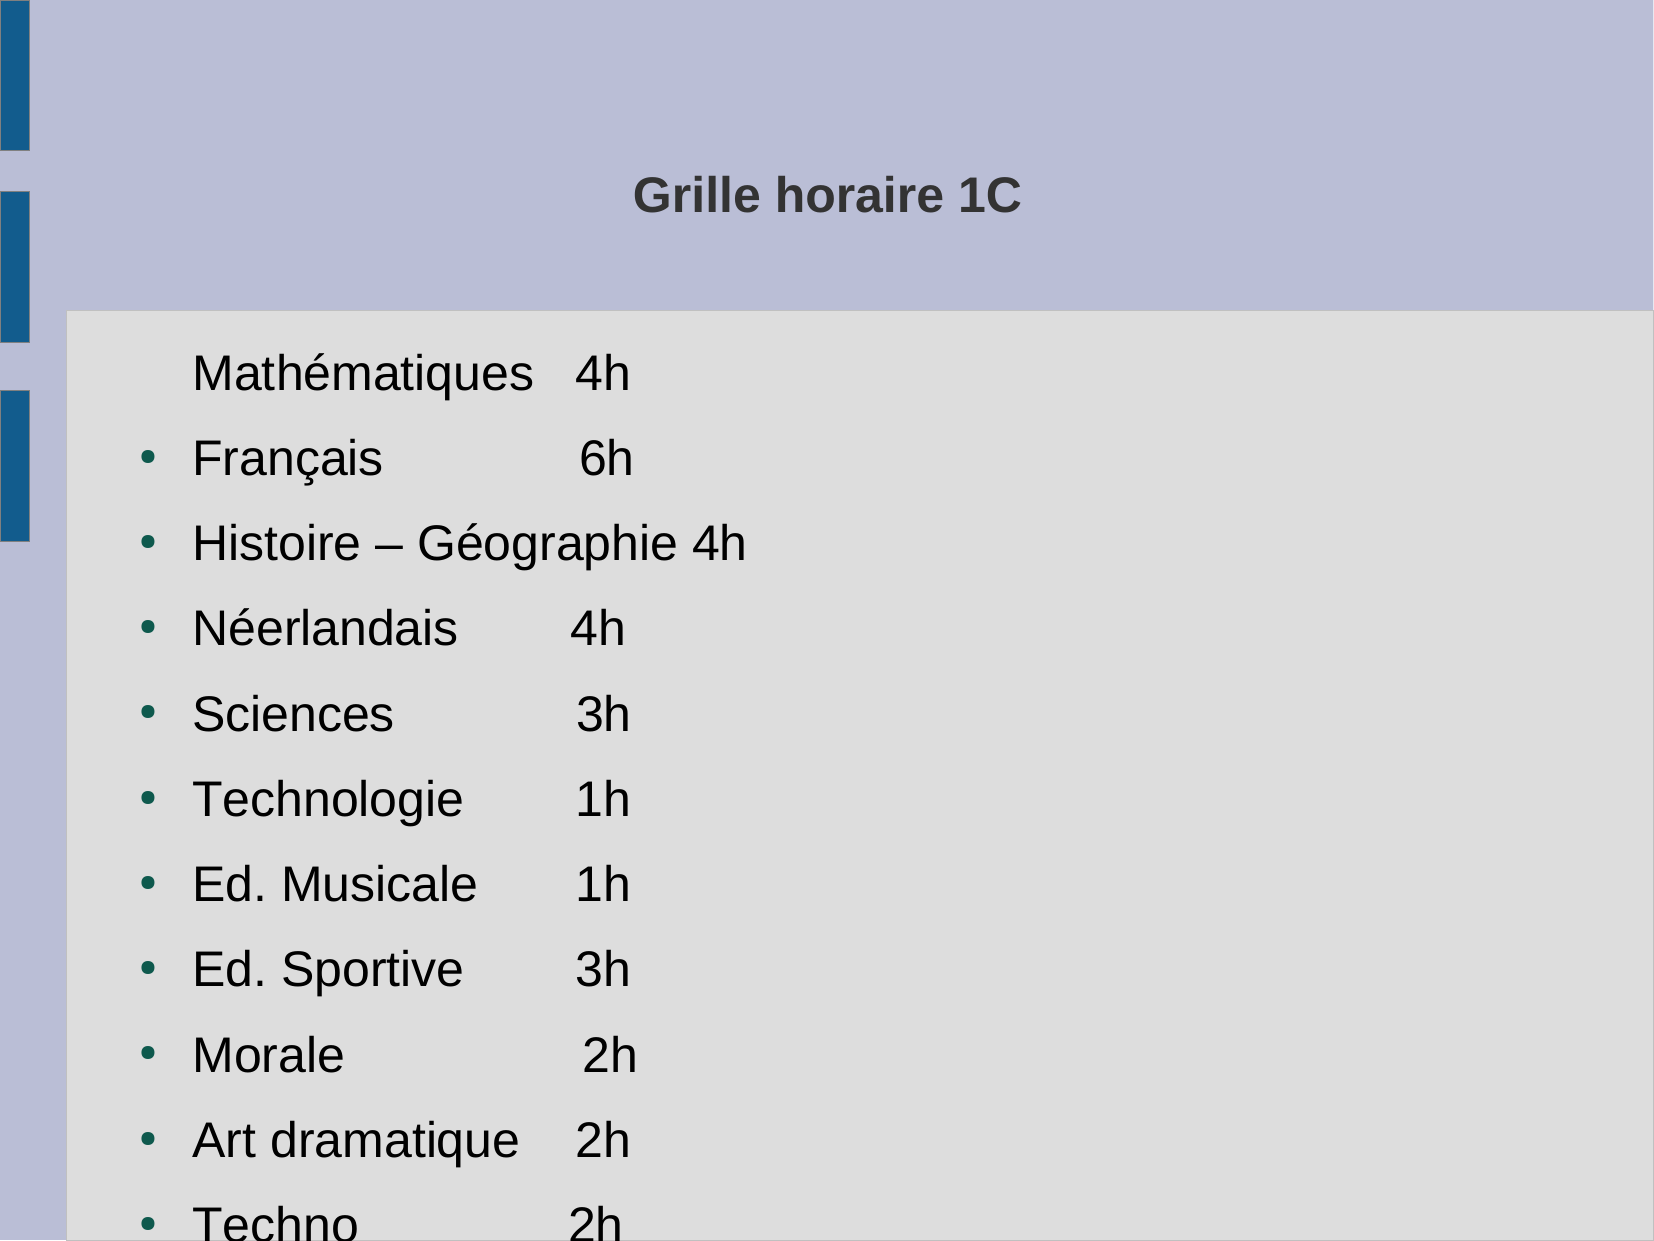

# Grille horaire 1C
Mathématiques 4h
Français 6h
Histoire – Géographie 4h
Néerlandais 4h
Sciences 3h
Technologie 1h
Ed. Musicale 1h
Ed. Sportive 3h
Morale 2h
Art dramatique 2h
Techno 2h